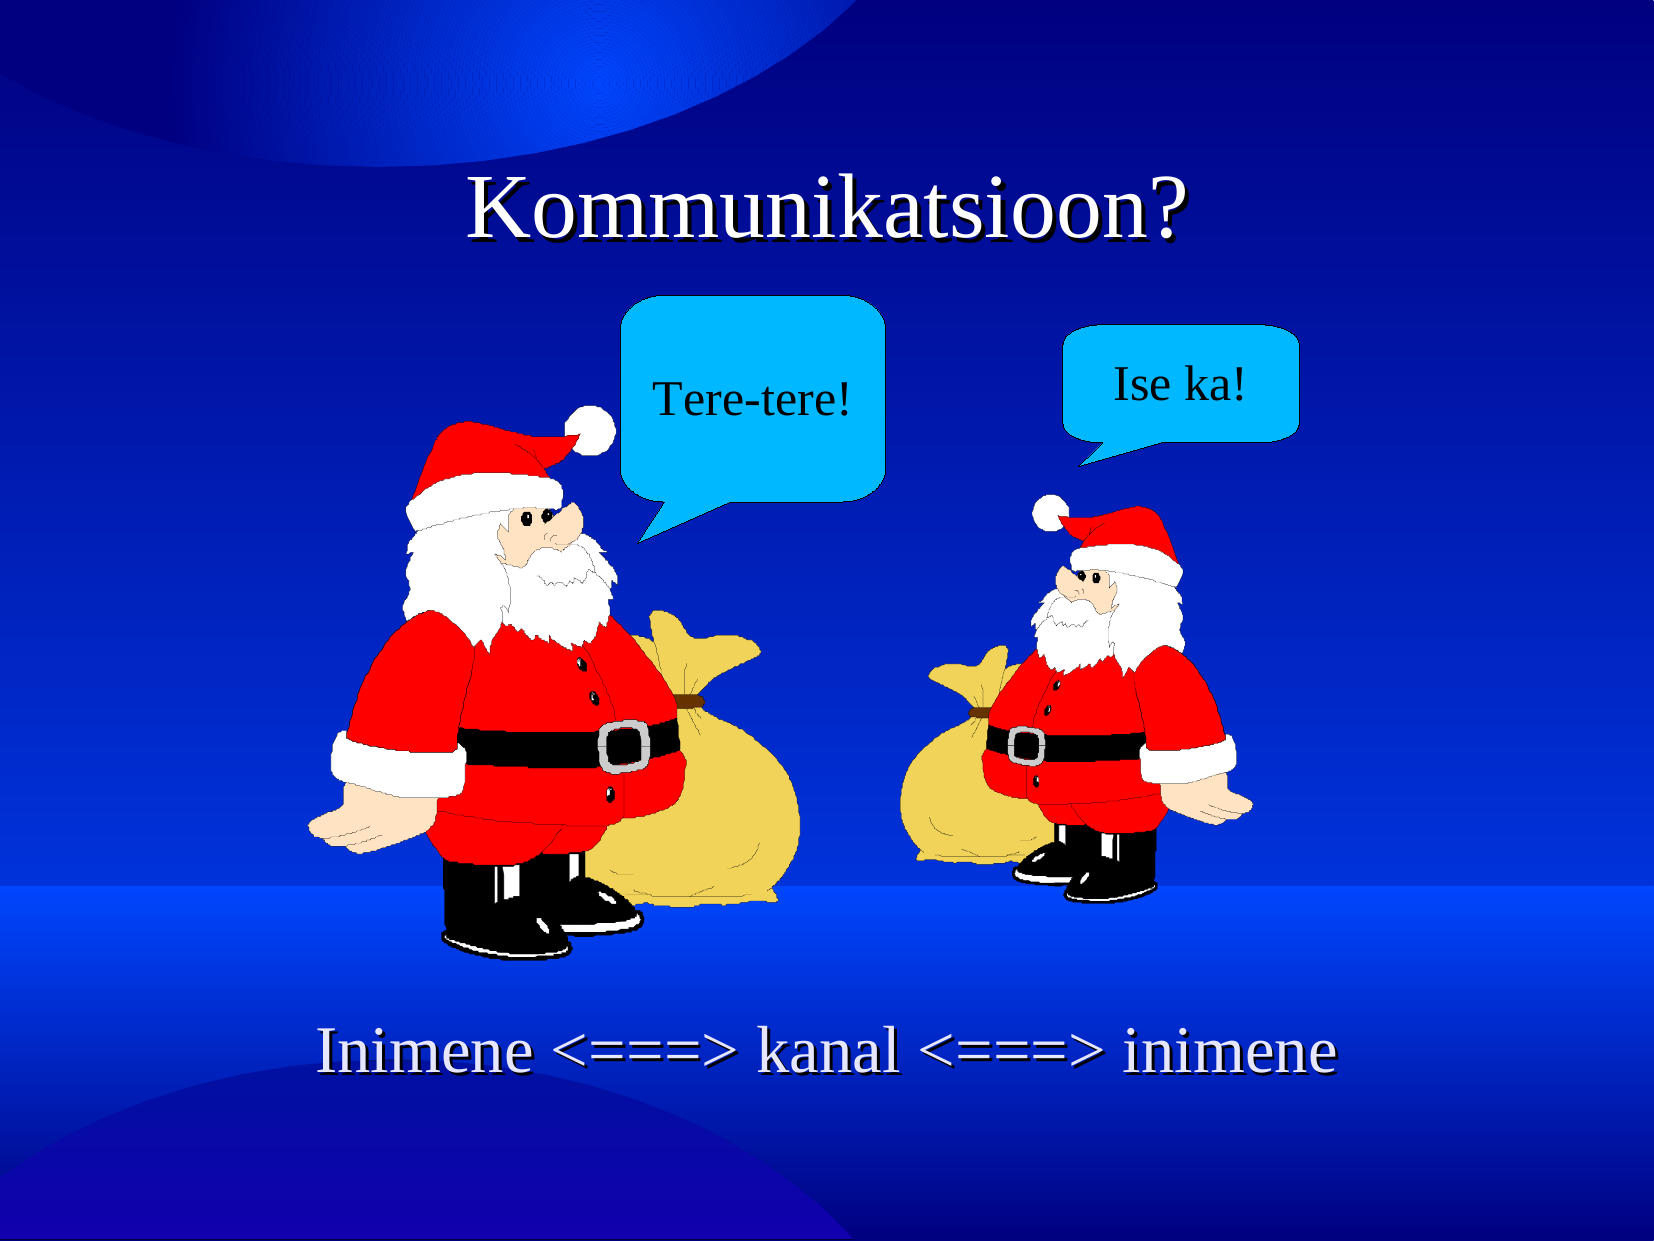

# Kommunikatsioon?
Tere-tere!
Ise ka!
Inimene <===> kanal <===> inimene